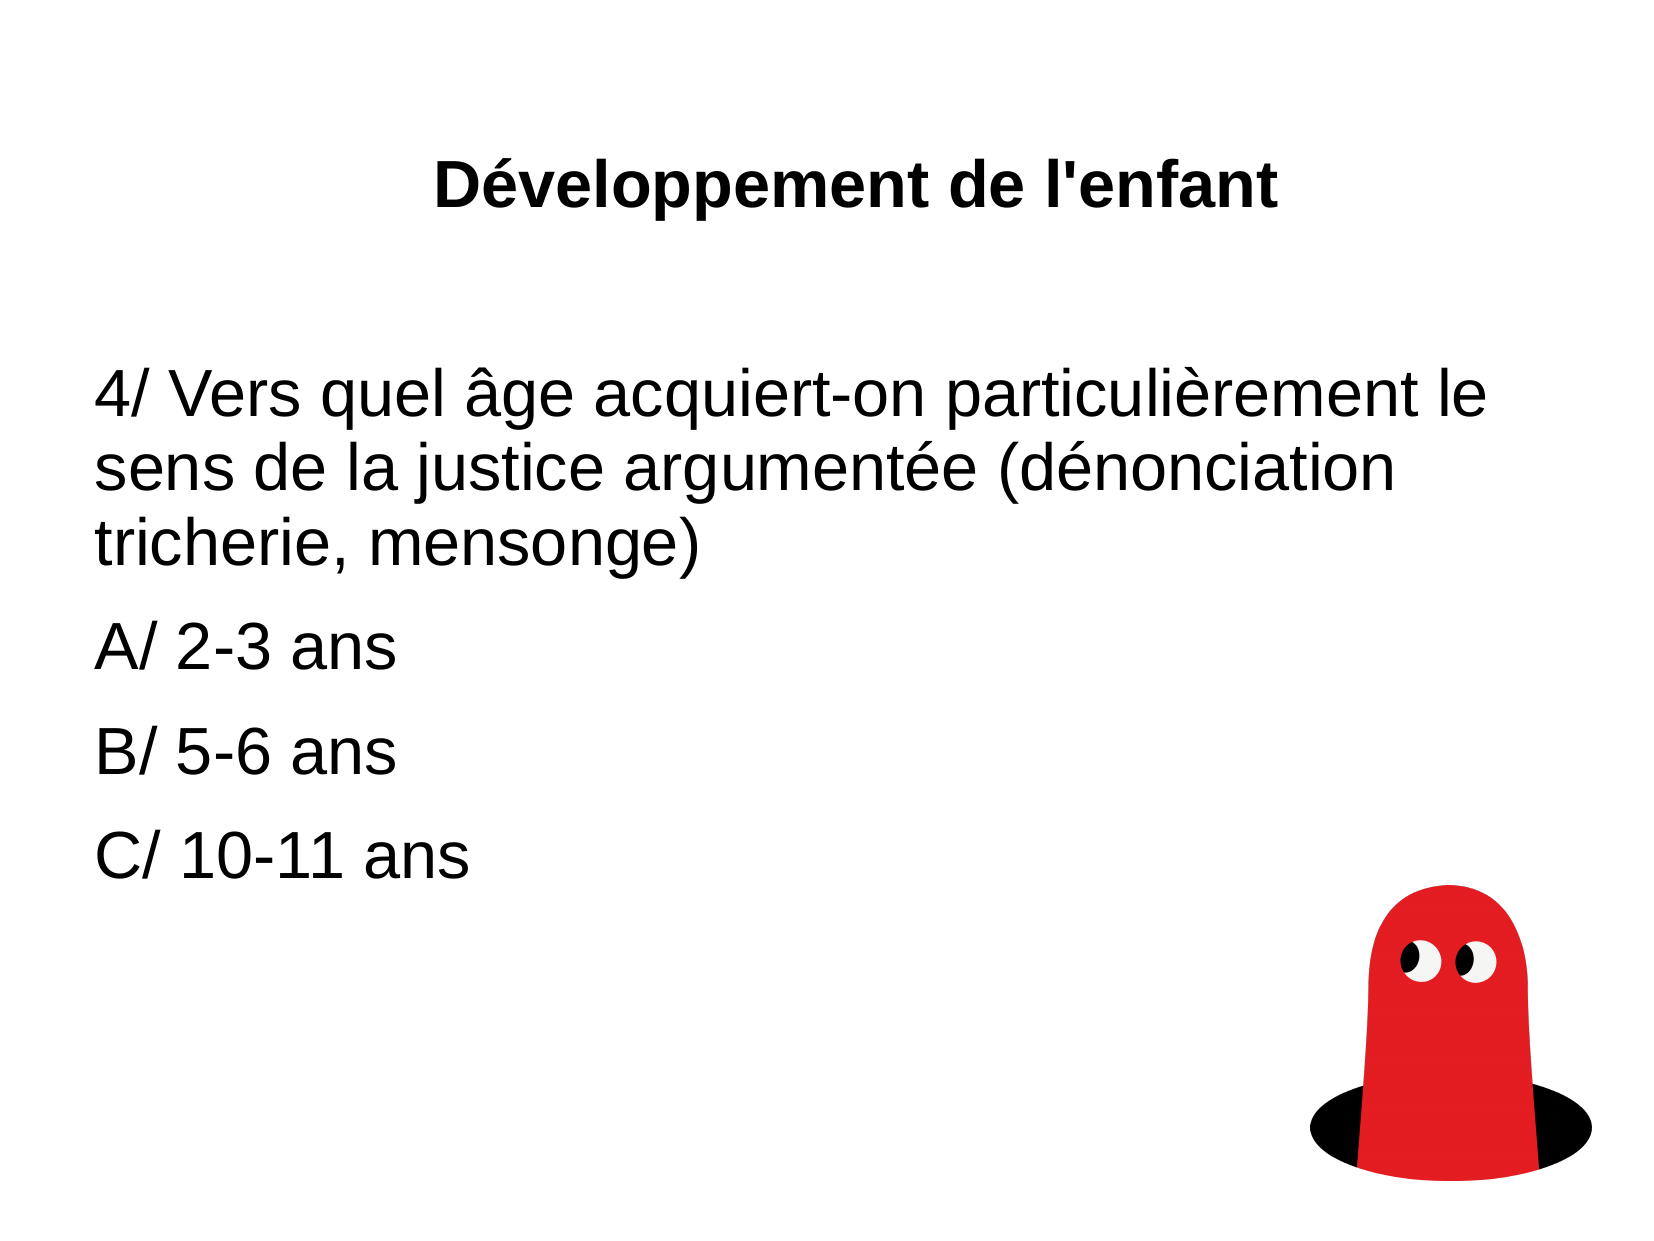

# Développement de l'enfant
4/ Vers quel âge acquiert-on particulièrement le sens de la justice argumentée (dénonciation tricherie, mensonge)
A/ 2-3 ans
B/ 5-6 ans
C/ 10-11 ans